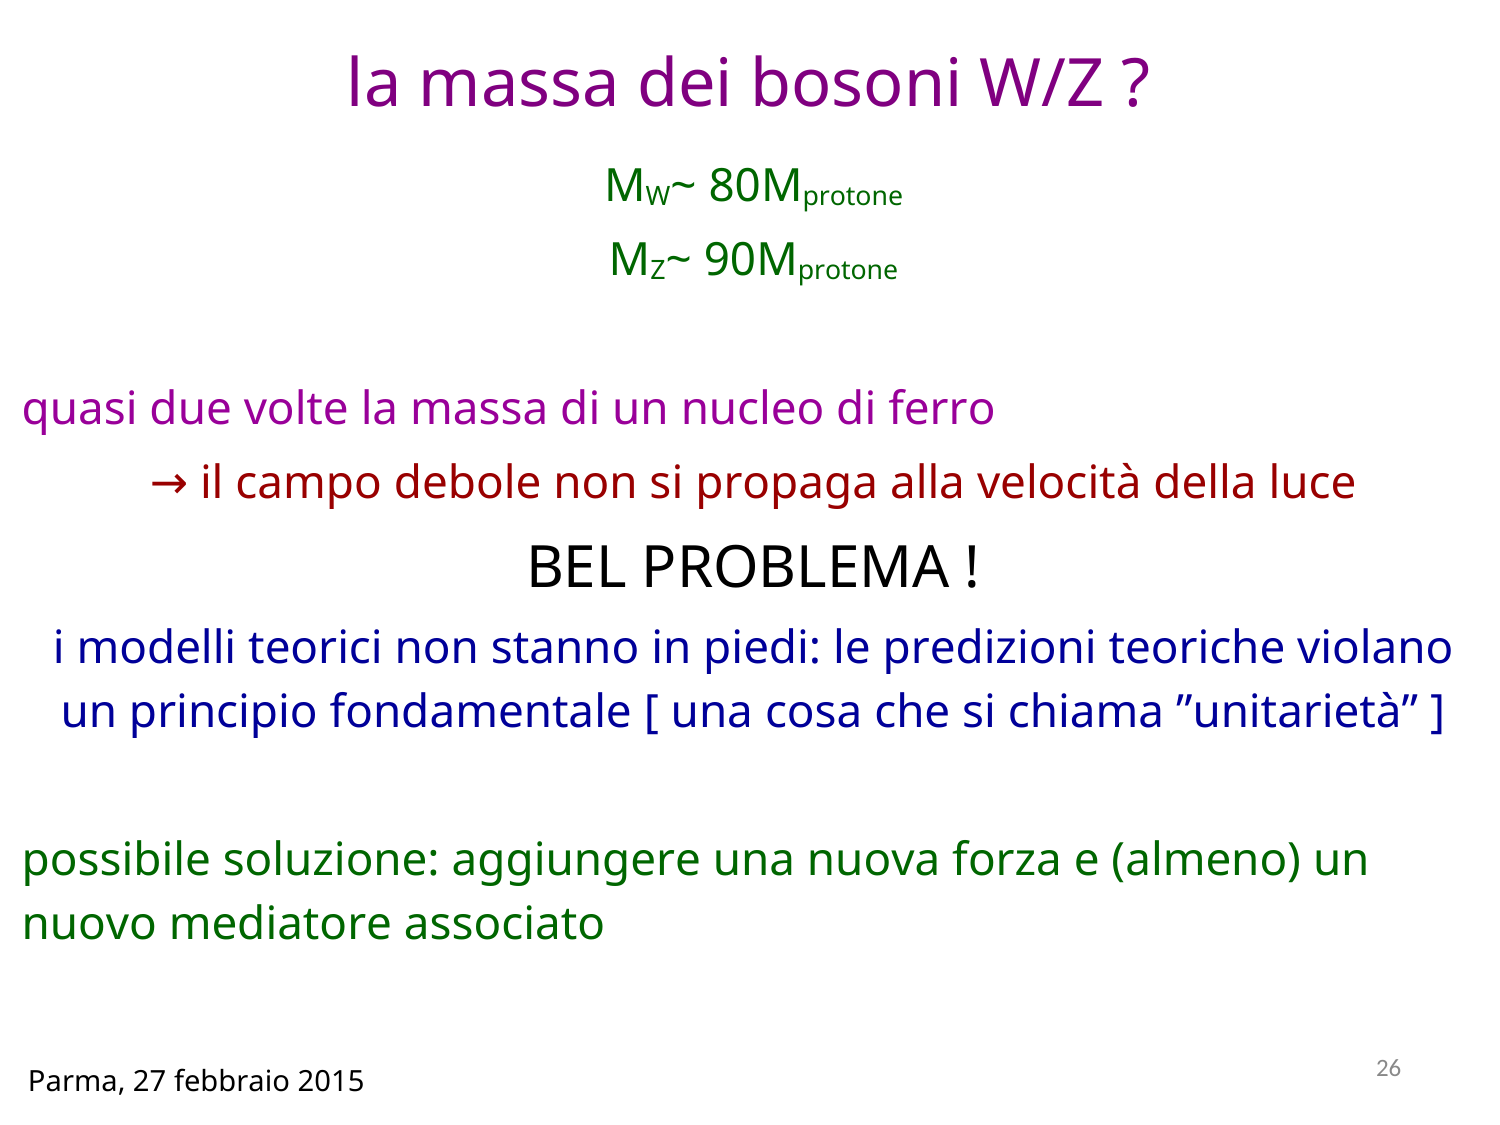

la massa dei bosoni W/Z ?
MW~ 80Mprotone
MZ~ 90Mprotone
quasi due volte la massa di un nucleo di ferro
→ il campo debole non si propaga alla velocità della luce
BEL PROBLEMA !
i modelli teorici non stanno in piedi: le predizioni teoriche violano un principio fondamentale [ una cosa che si chiama ”unitarietà” ]
possibile soluzione: aggiungere una nuova forza e (almeno) un nuovo mediatore associato
26